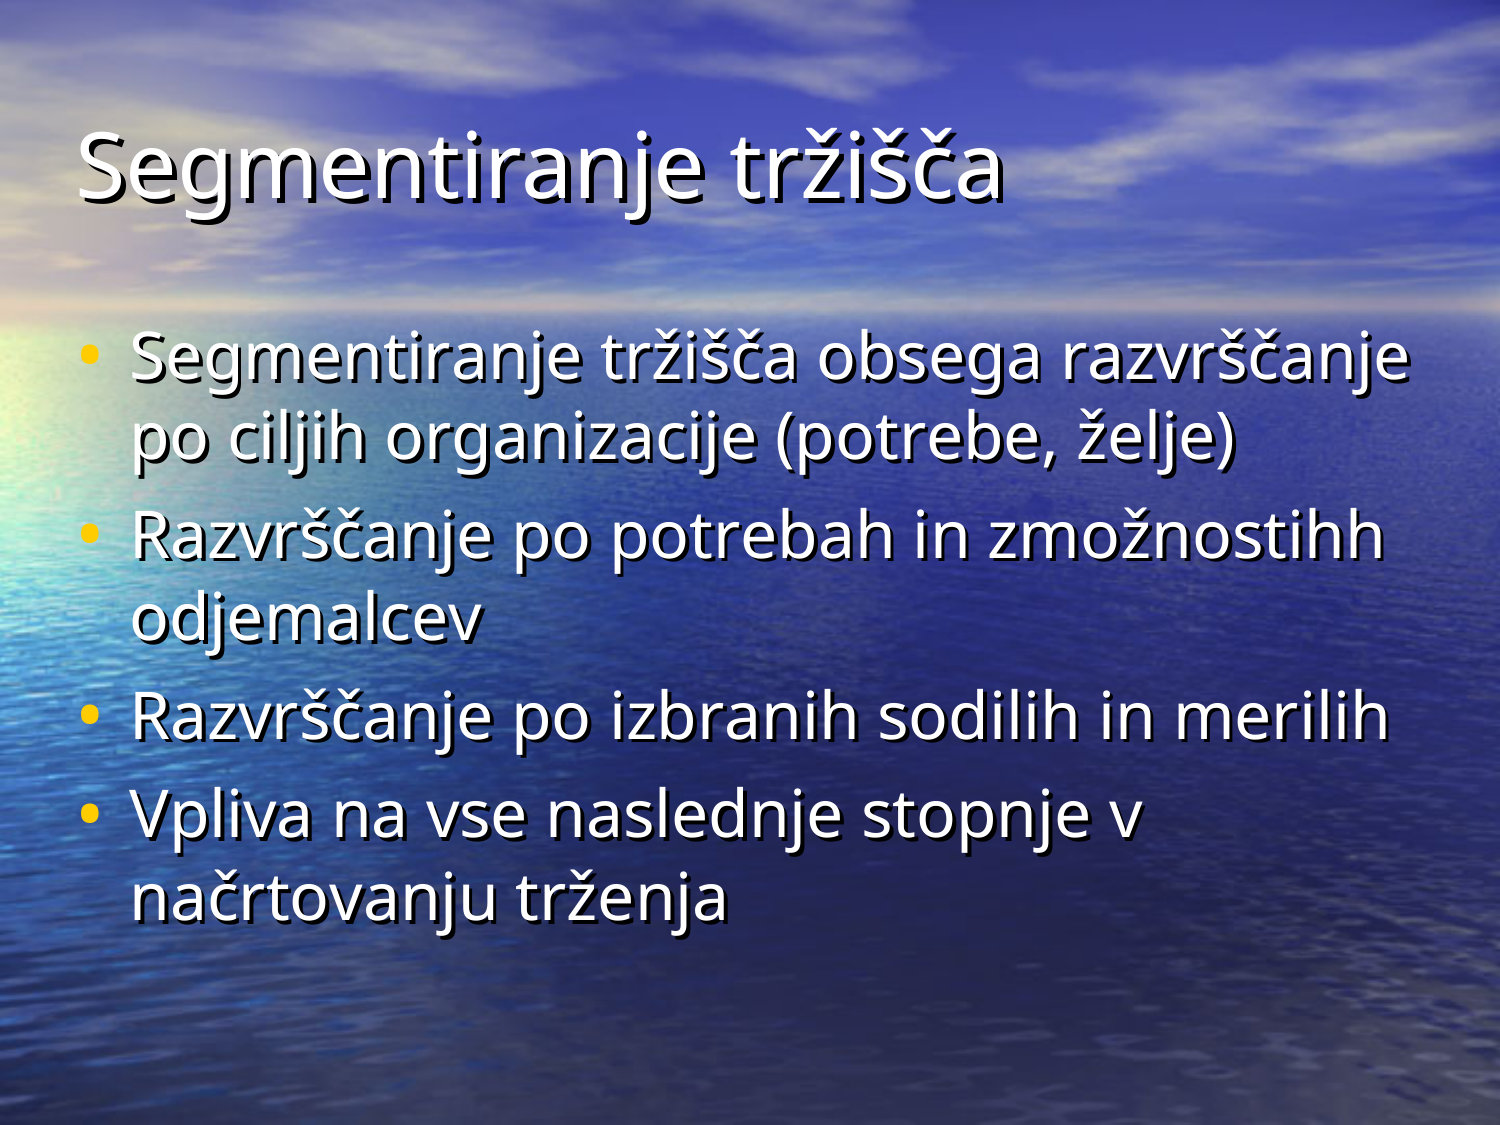

# Segmentiranje tržišča
Segmentiranje tržišča obsega razvrščanje po ciljih organizacije (potrebe, želje)
Razvrščanje po potrebah in zmožnostihh odjemalcev
Razvrščanje po izbranih sodilih in merilih
Vpliva na vse naslednje stopnje v načrtovanju trženja